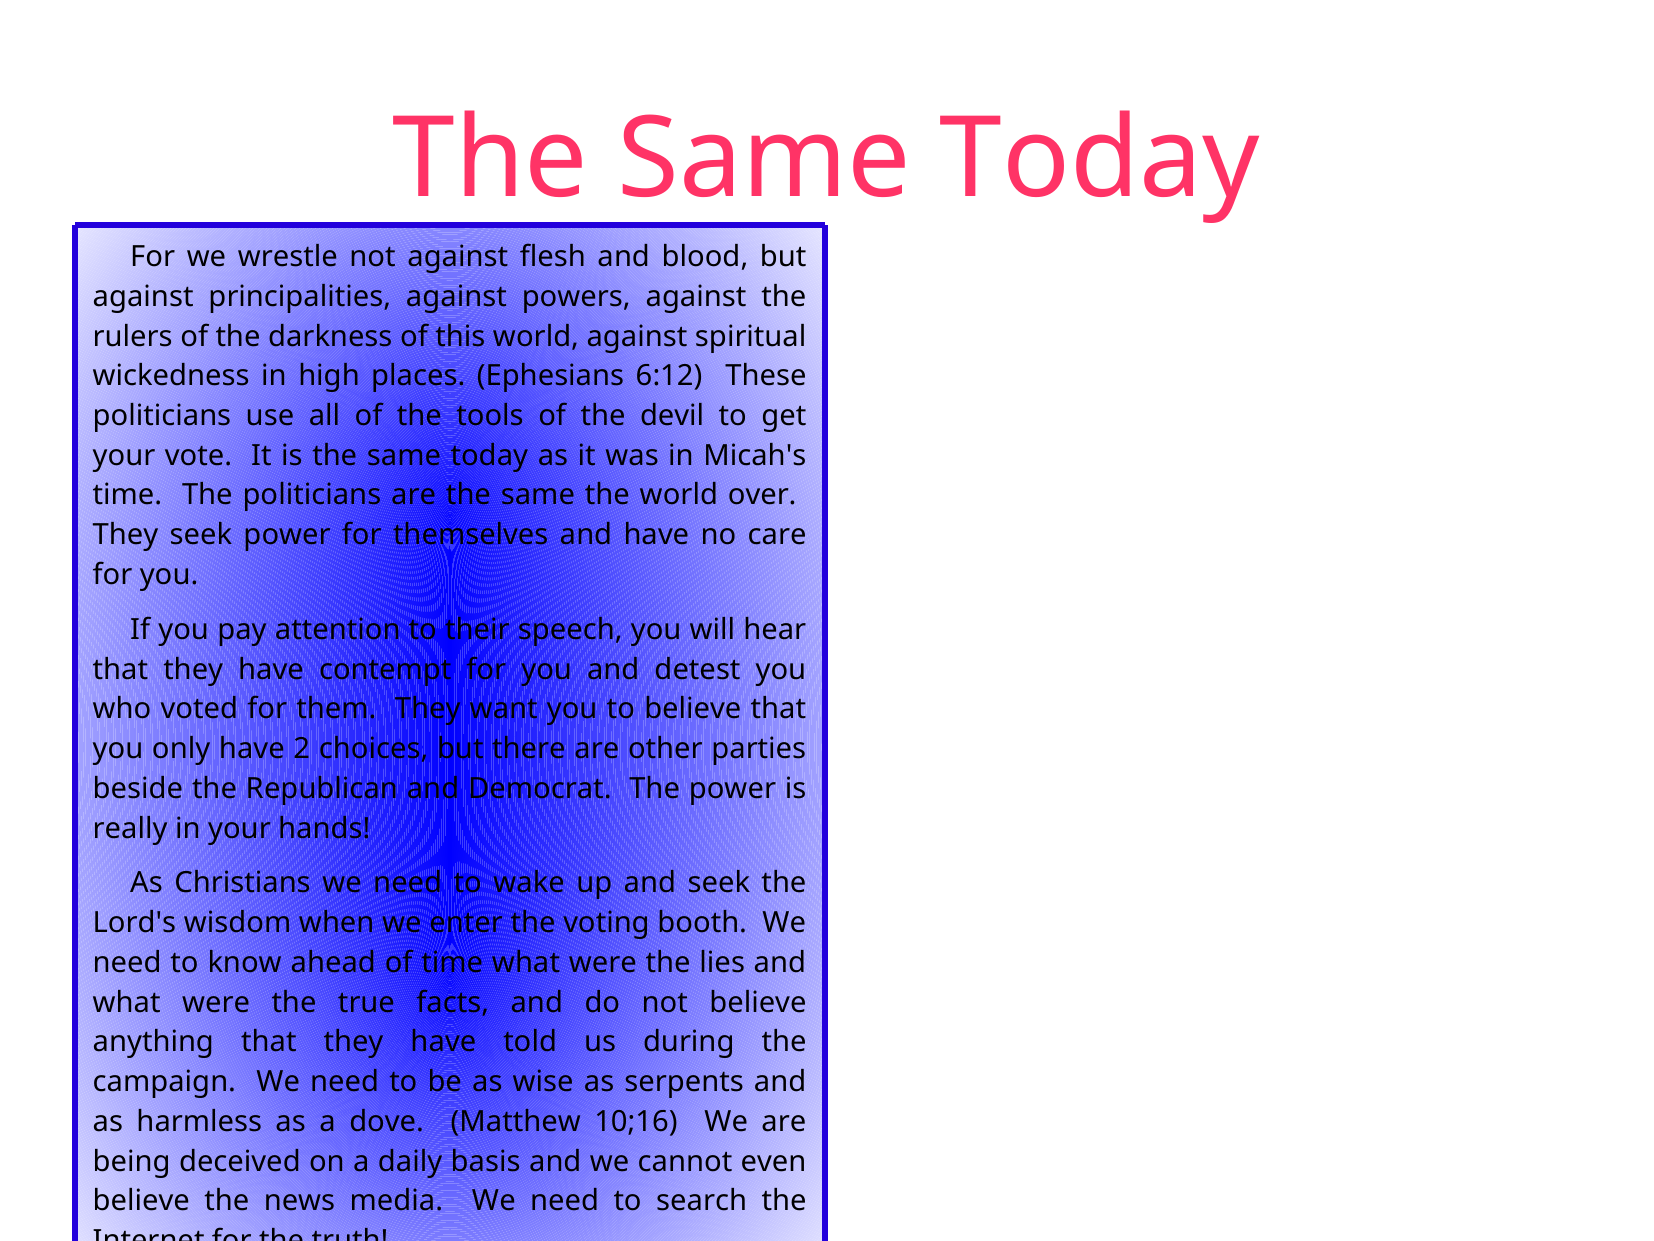

# The Same Today
For we wrestle not against flesh and blood, but against principalities, against powers, against the rulers of the darkness of this world, against spiritual wickedness in high places. (Ephesians 6:12) These politicians use all of the tools of the devil to get your vote. It is the same today as it was in Micah's time. The politicians are the same the world over. They seek power for themselves and have no care for you.
If you pay attention to their speech, you will hear that they have contempt for you and detest you who voted for them. They want you to believe that you only have 2 choices, but there are other parties beside the Republican and Democrat. The power is really in your hands!
As Christians we need to wake up and seek the Lord's wisdom when we enter the voting booth. We need to know ahead of time what were the lies and what were the true facts, and do not believe anything that they have told us during the campaign. We need to be as wise as serpents and as harmless as a dove. (Matthew 10;16) We are being deceived on a daily basis and we cannot even believe the news media. We need to search the Internet for the truth!